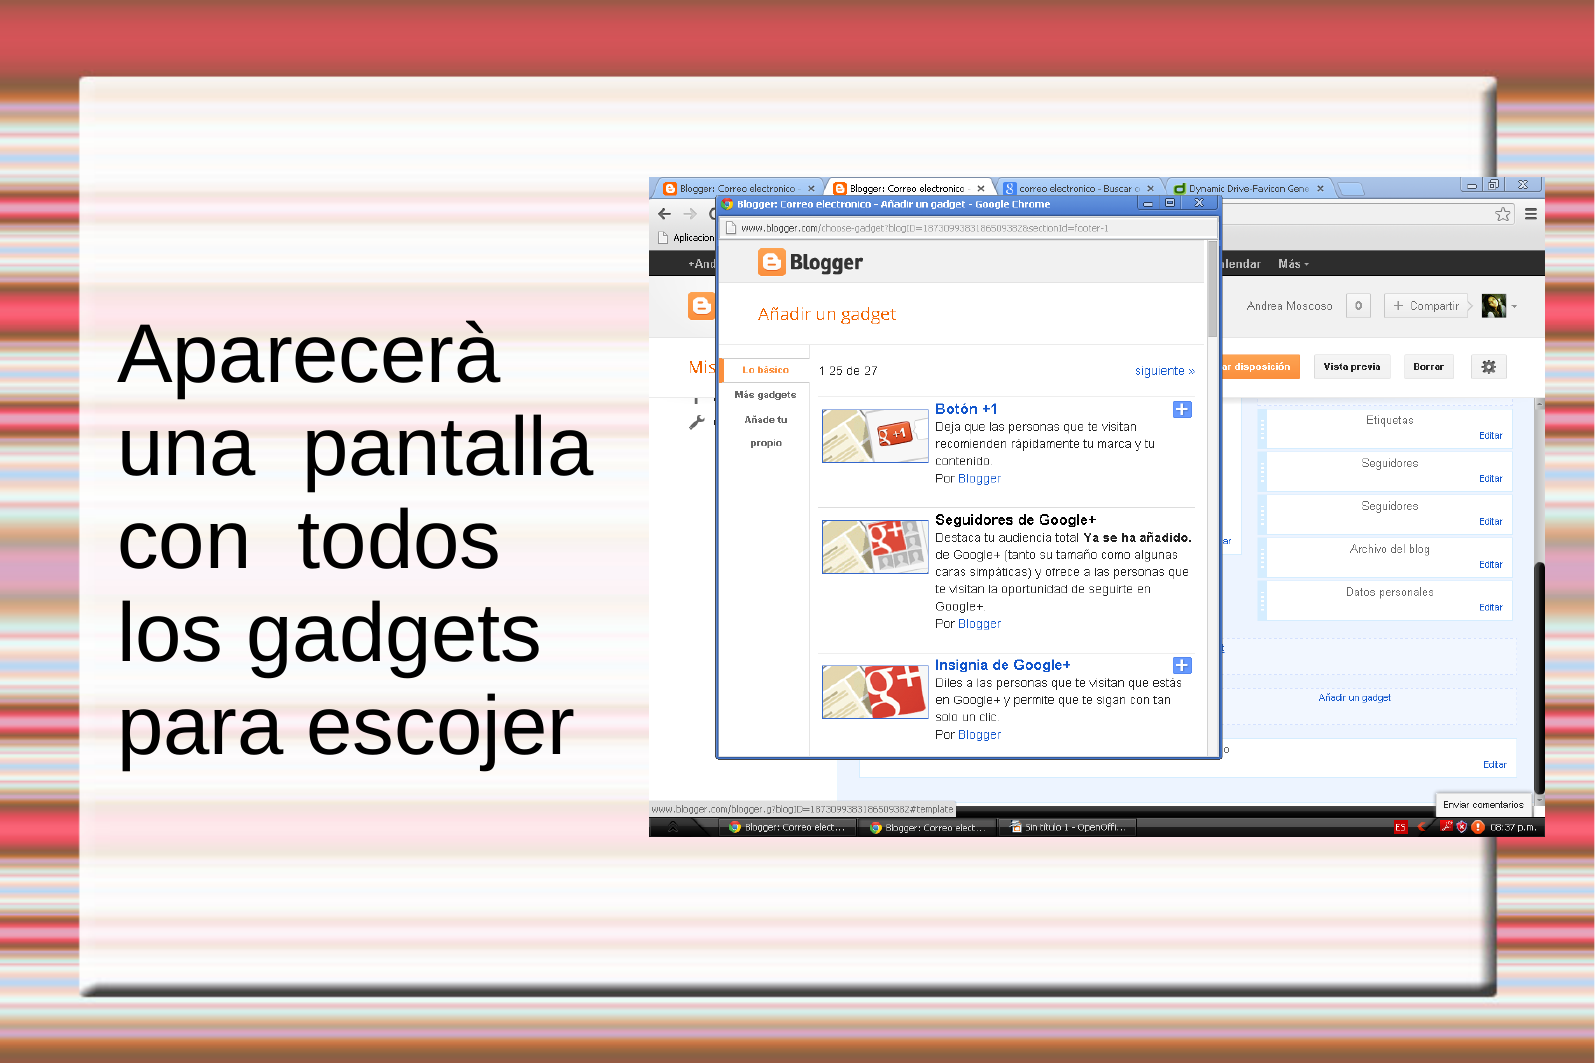

# Aparecerà una pantalla con todos los gadgets para escojer